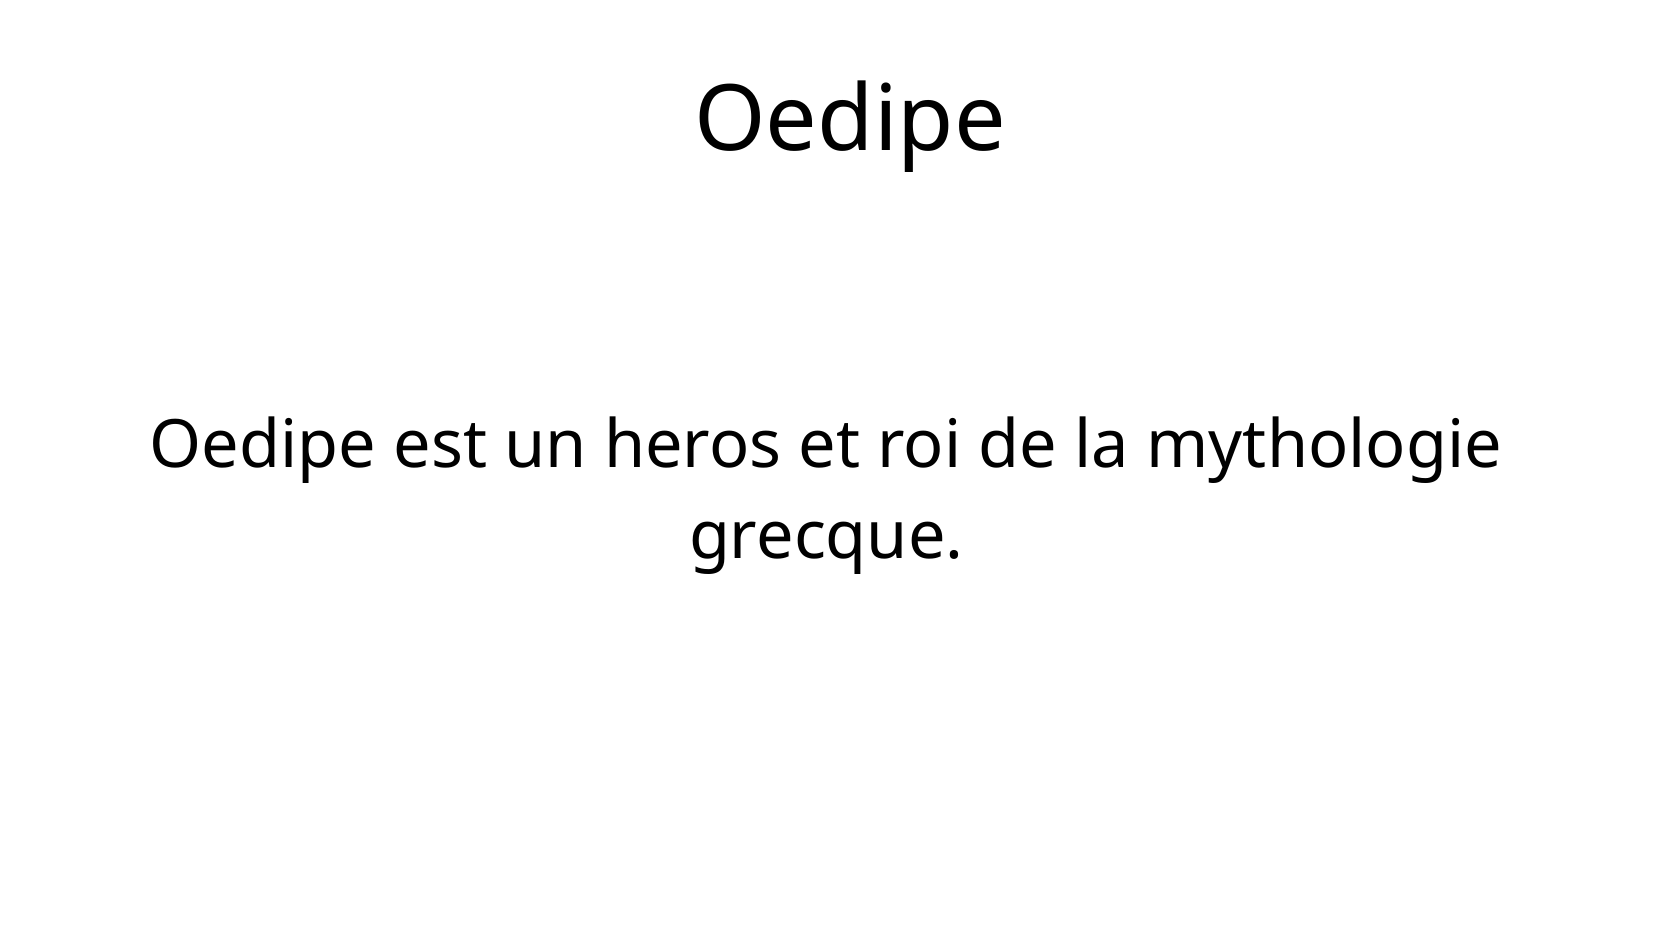

# Oedipe
Oedipe est un heros et roi de la mythologie grecque.